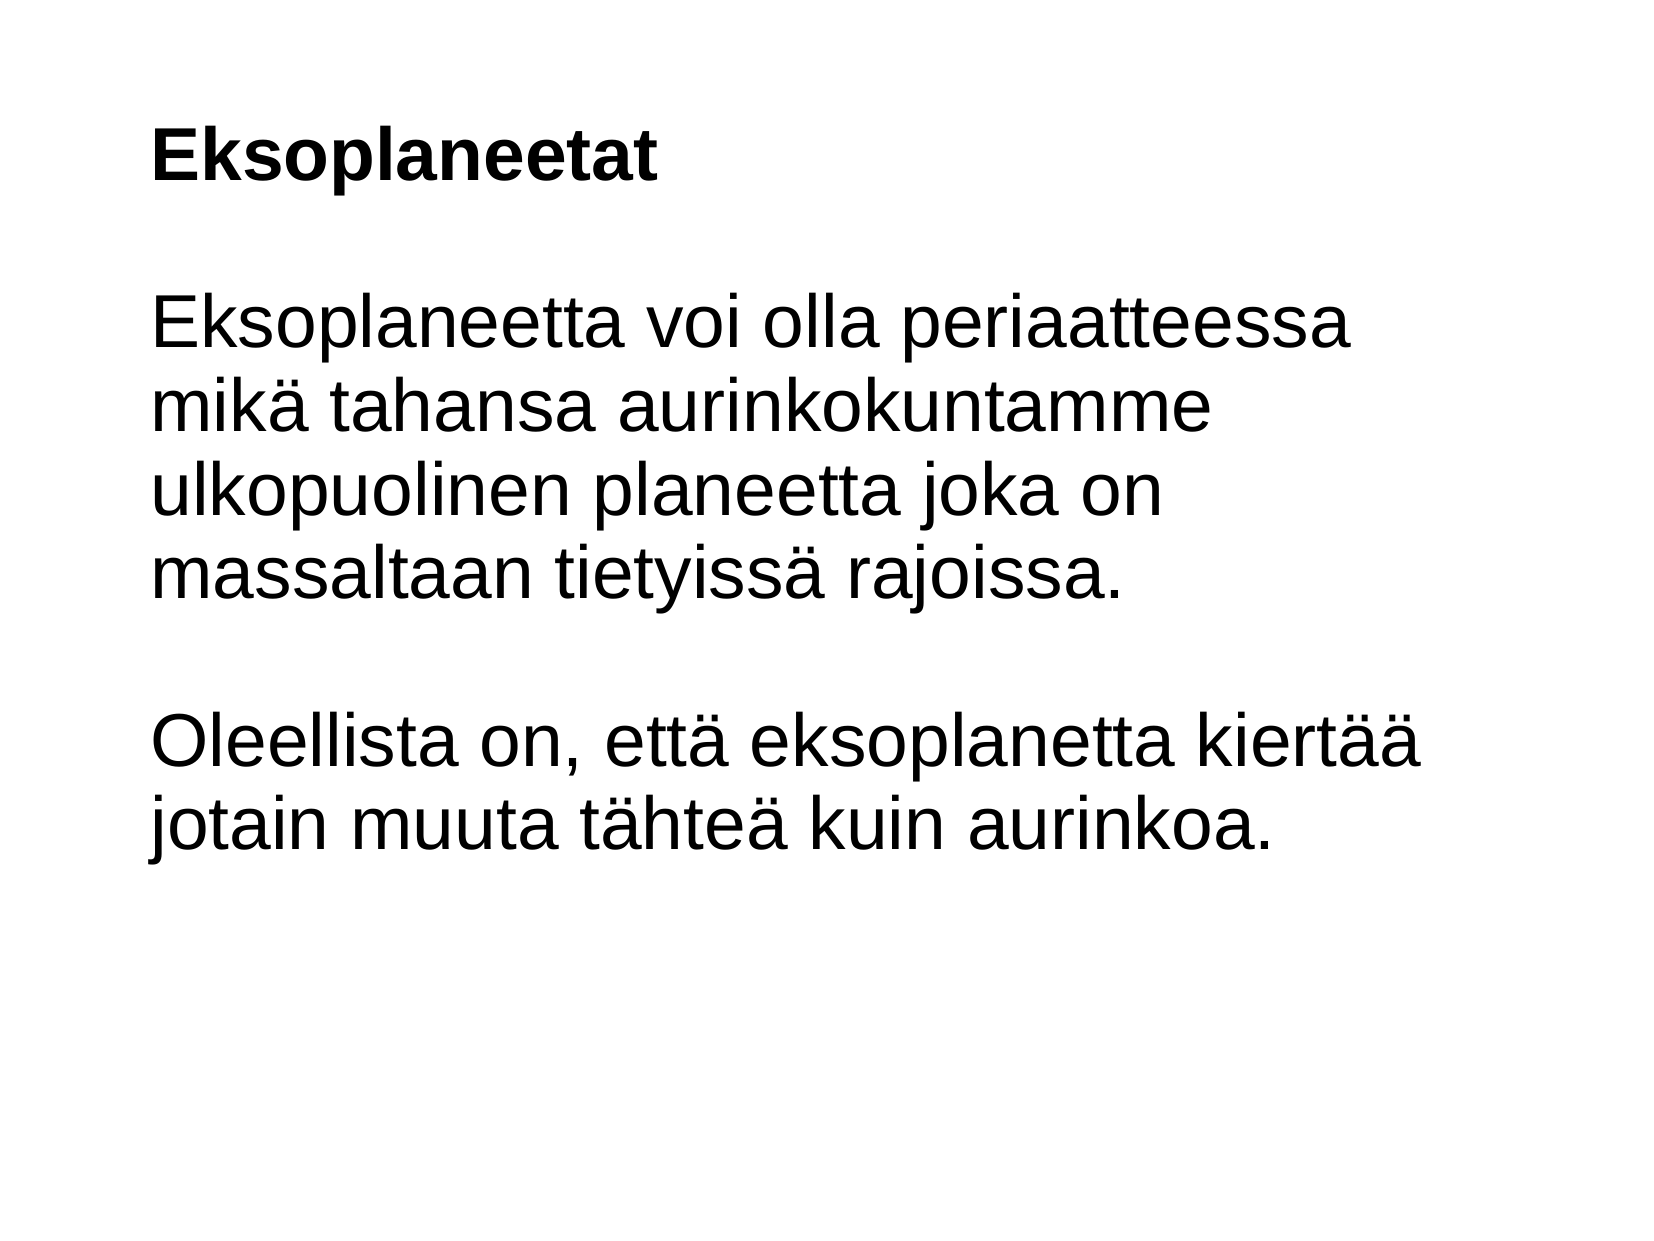

Eksoplaneetat
Eksoplaneetta voi olla periaatteessa mikä tahansa aurinkokuntamme ulkopuolinen planeetta joka on massaltaan tietyissä rajoissa.
Oleellista on, että eksoplanetta kiertää jotain muuta tähteä kuin aurinkoa.